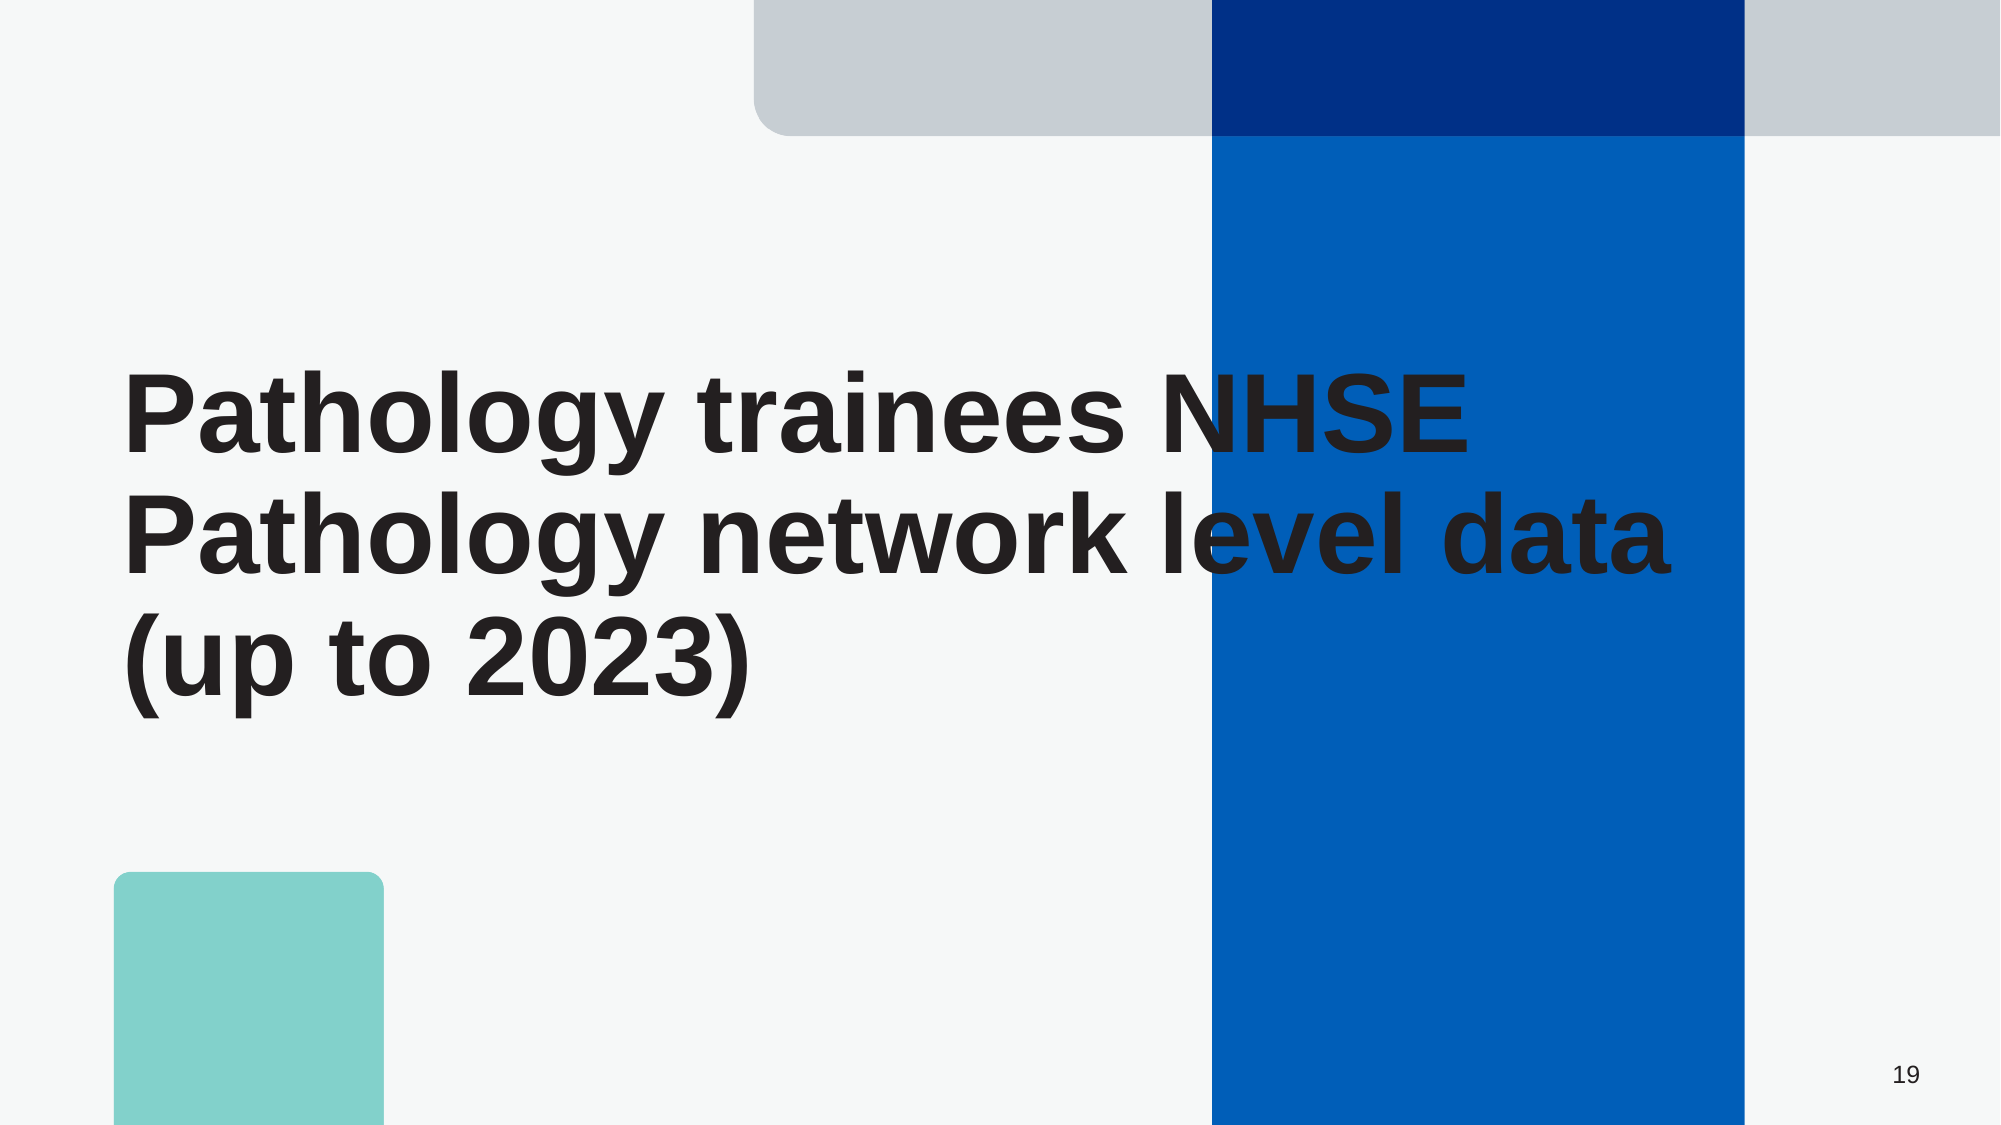

# Pathology trainees NHSE Pathology network level data (up to 2023)